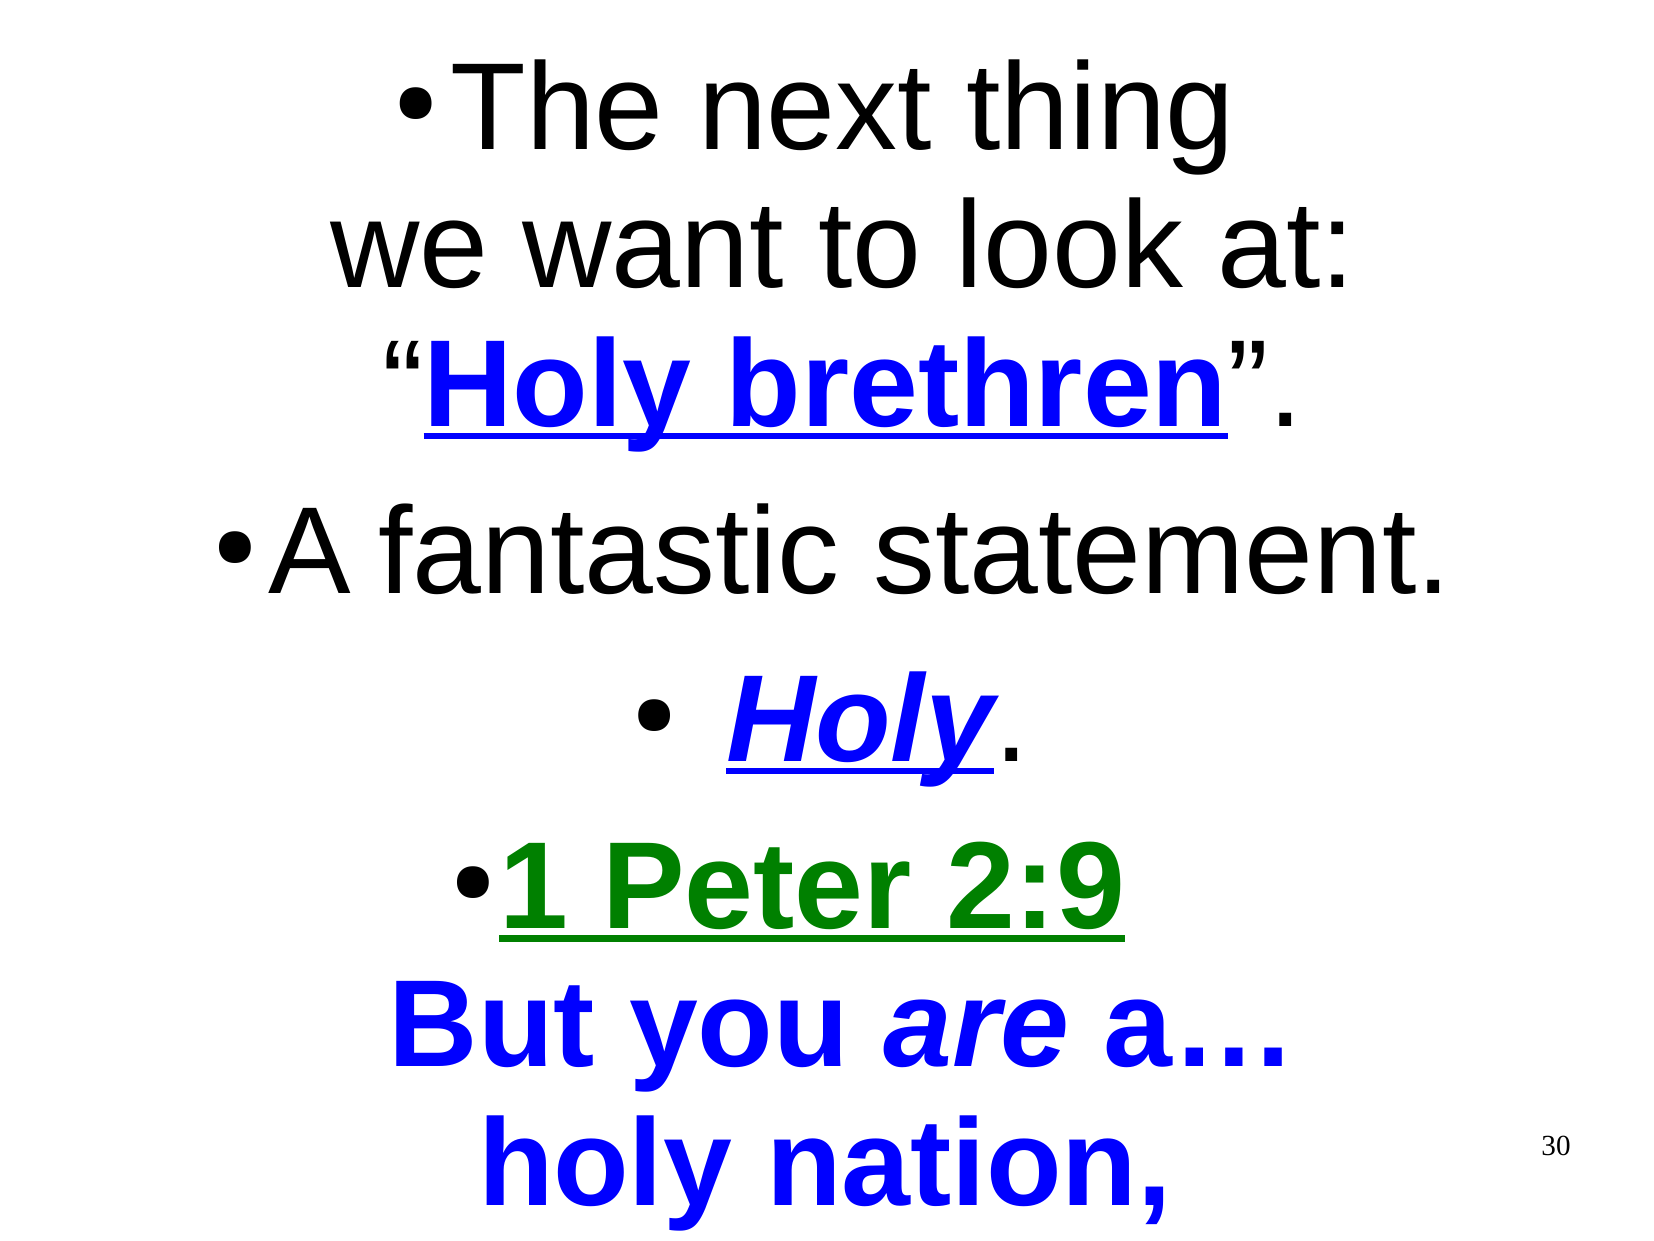

# The next thing we want to look at: “Holy brethren”.
A fantastic statement.
 Holy.
1 Peter 2:9 
But you are a…
holy nation,
30